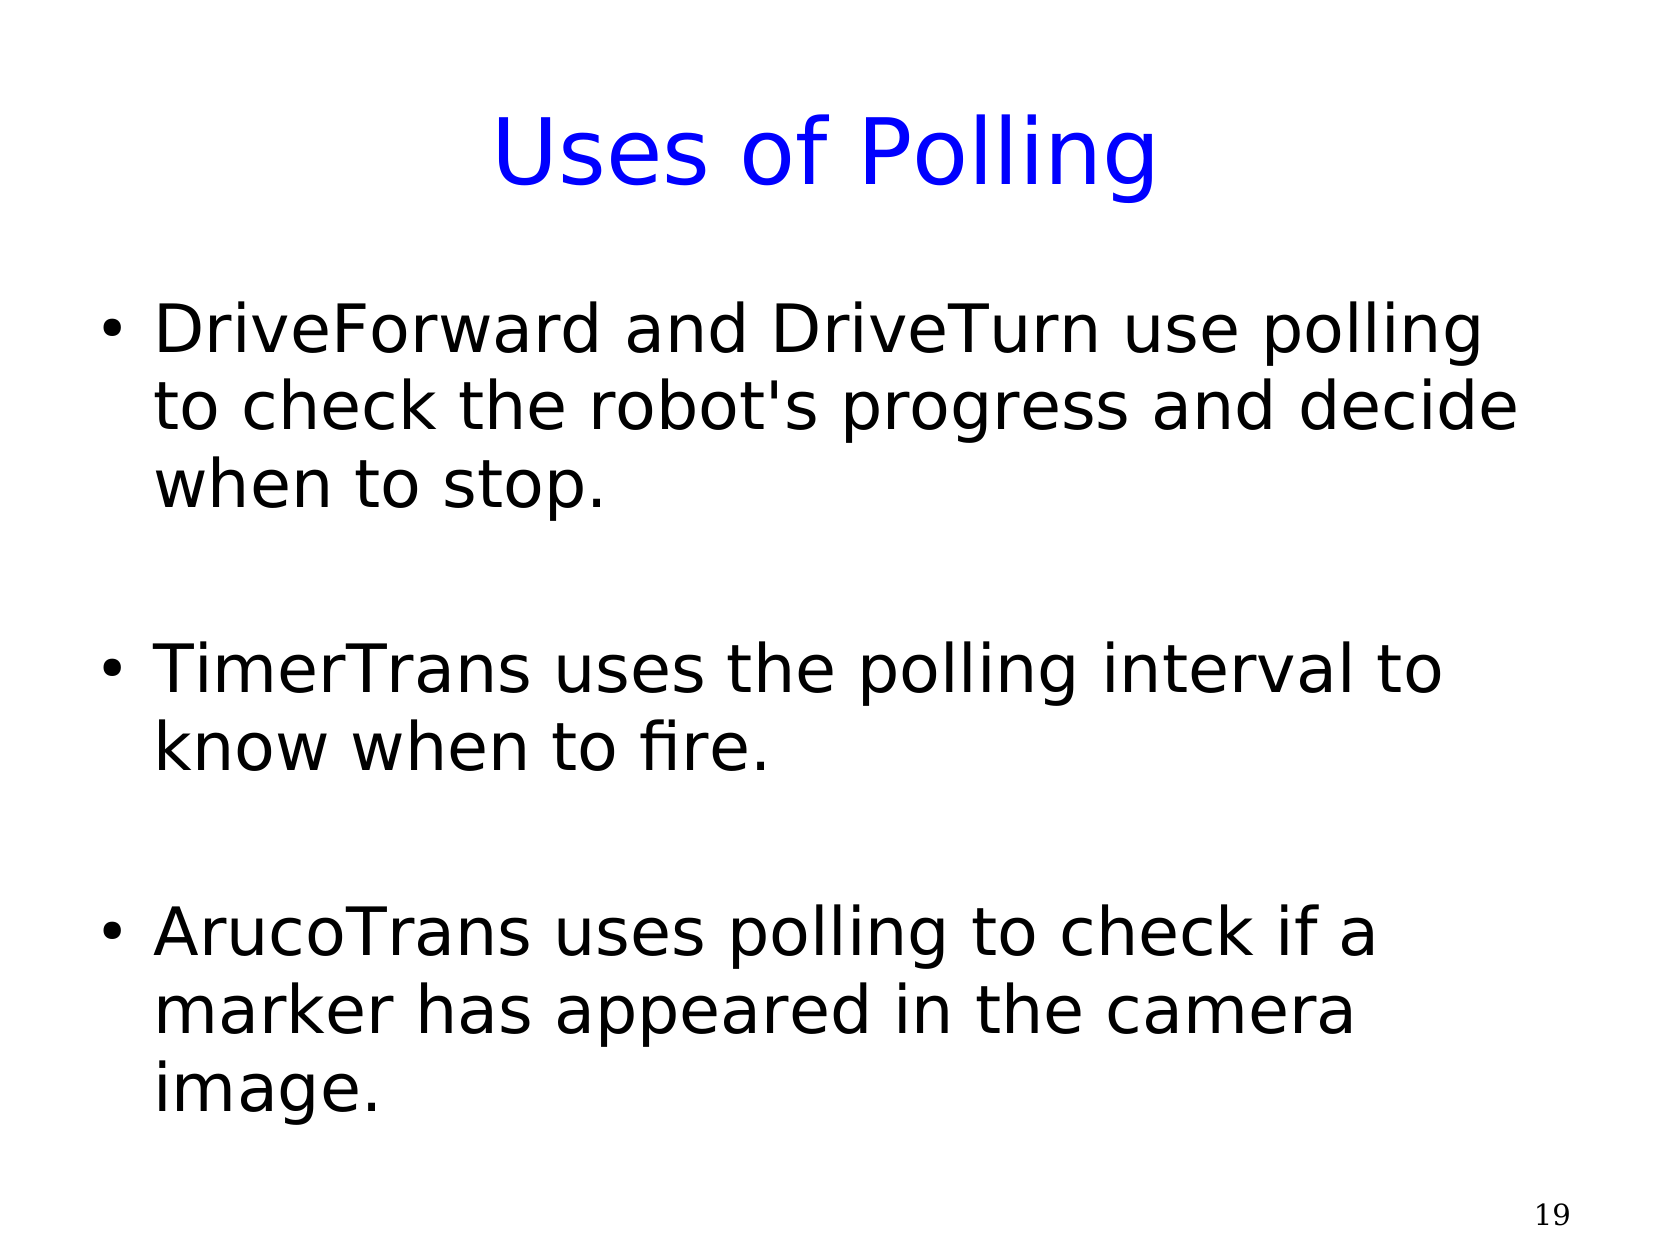

# Uses of Polling
DriveForward and DriveTurn use polling to check the robot's progress and decide when to stop.
TimerTrans uses the polling interval to know when to fire.
ArucoTrans uses polling to check if a marker has appeared in the camera image.
19